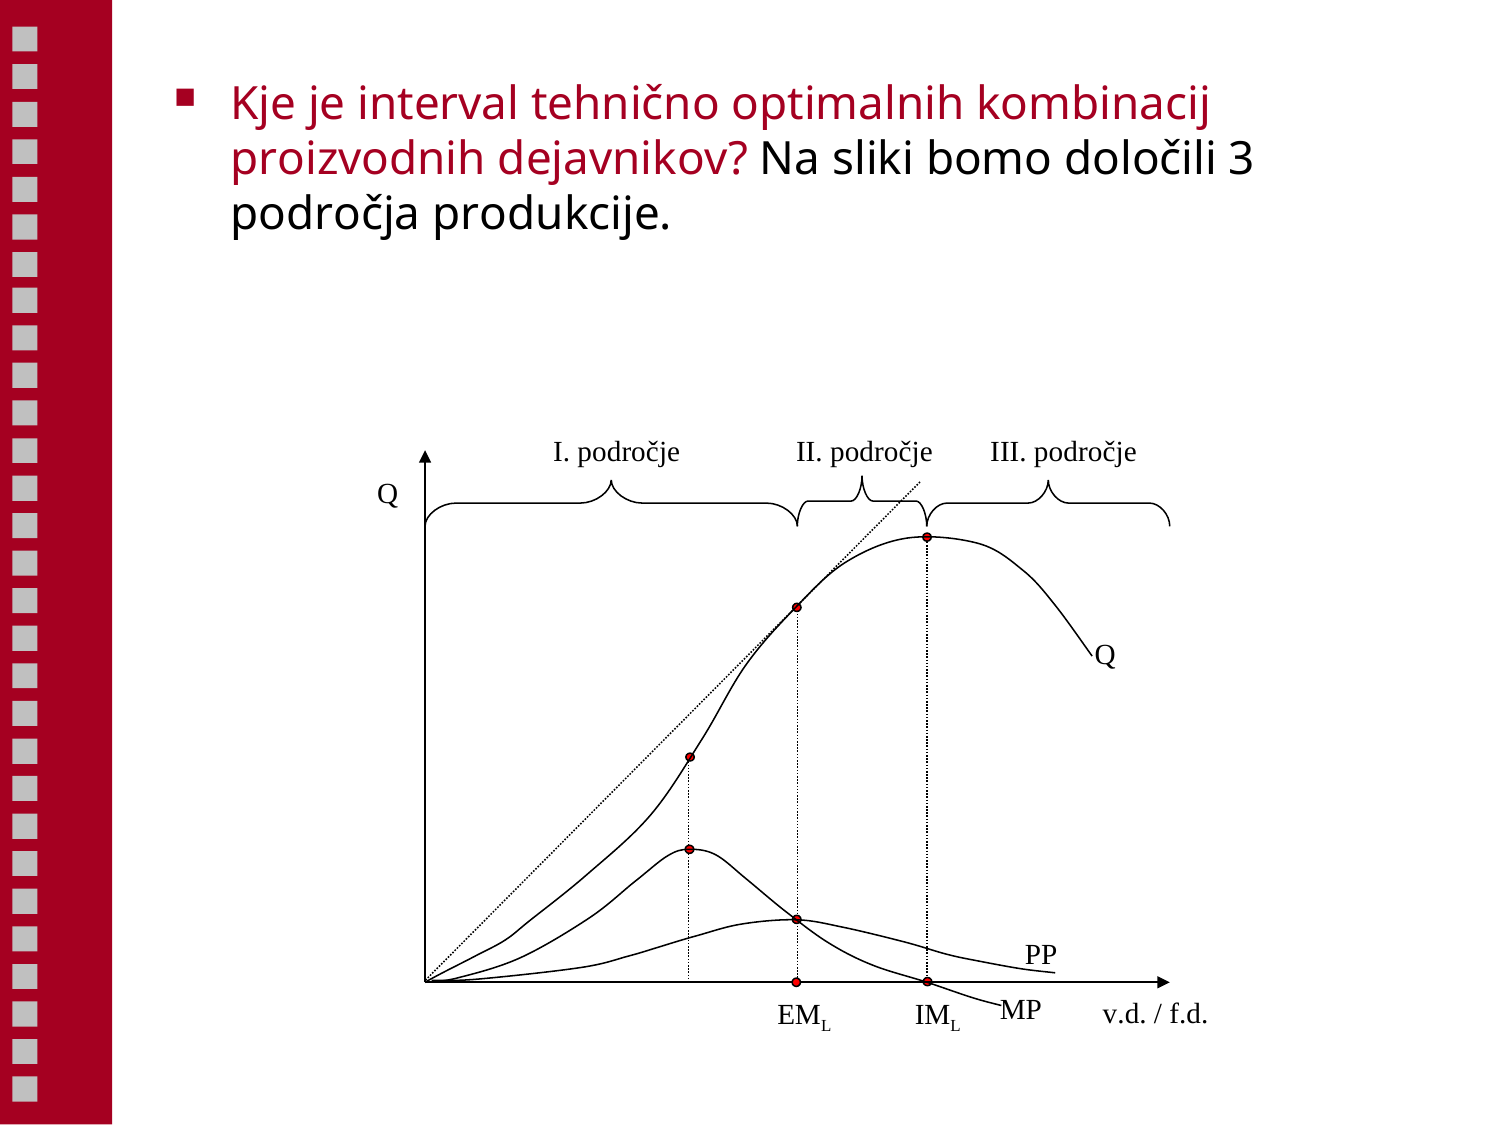

# Kje je interval tehnično optimalnih kombinacij proizvodnih dejavnikov? Na sliki bomo določili 3 področja produkcije.
I. področje
II. področje
III. področje
Q
v.d. / f.d.
Q
MP
PP
EML
IML